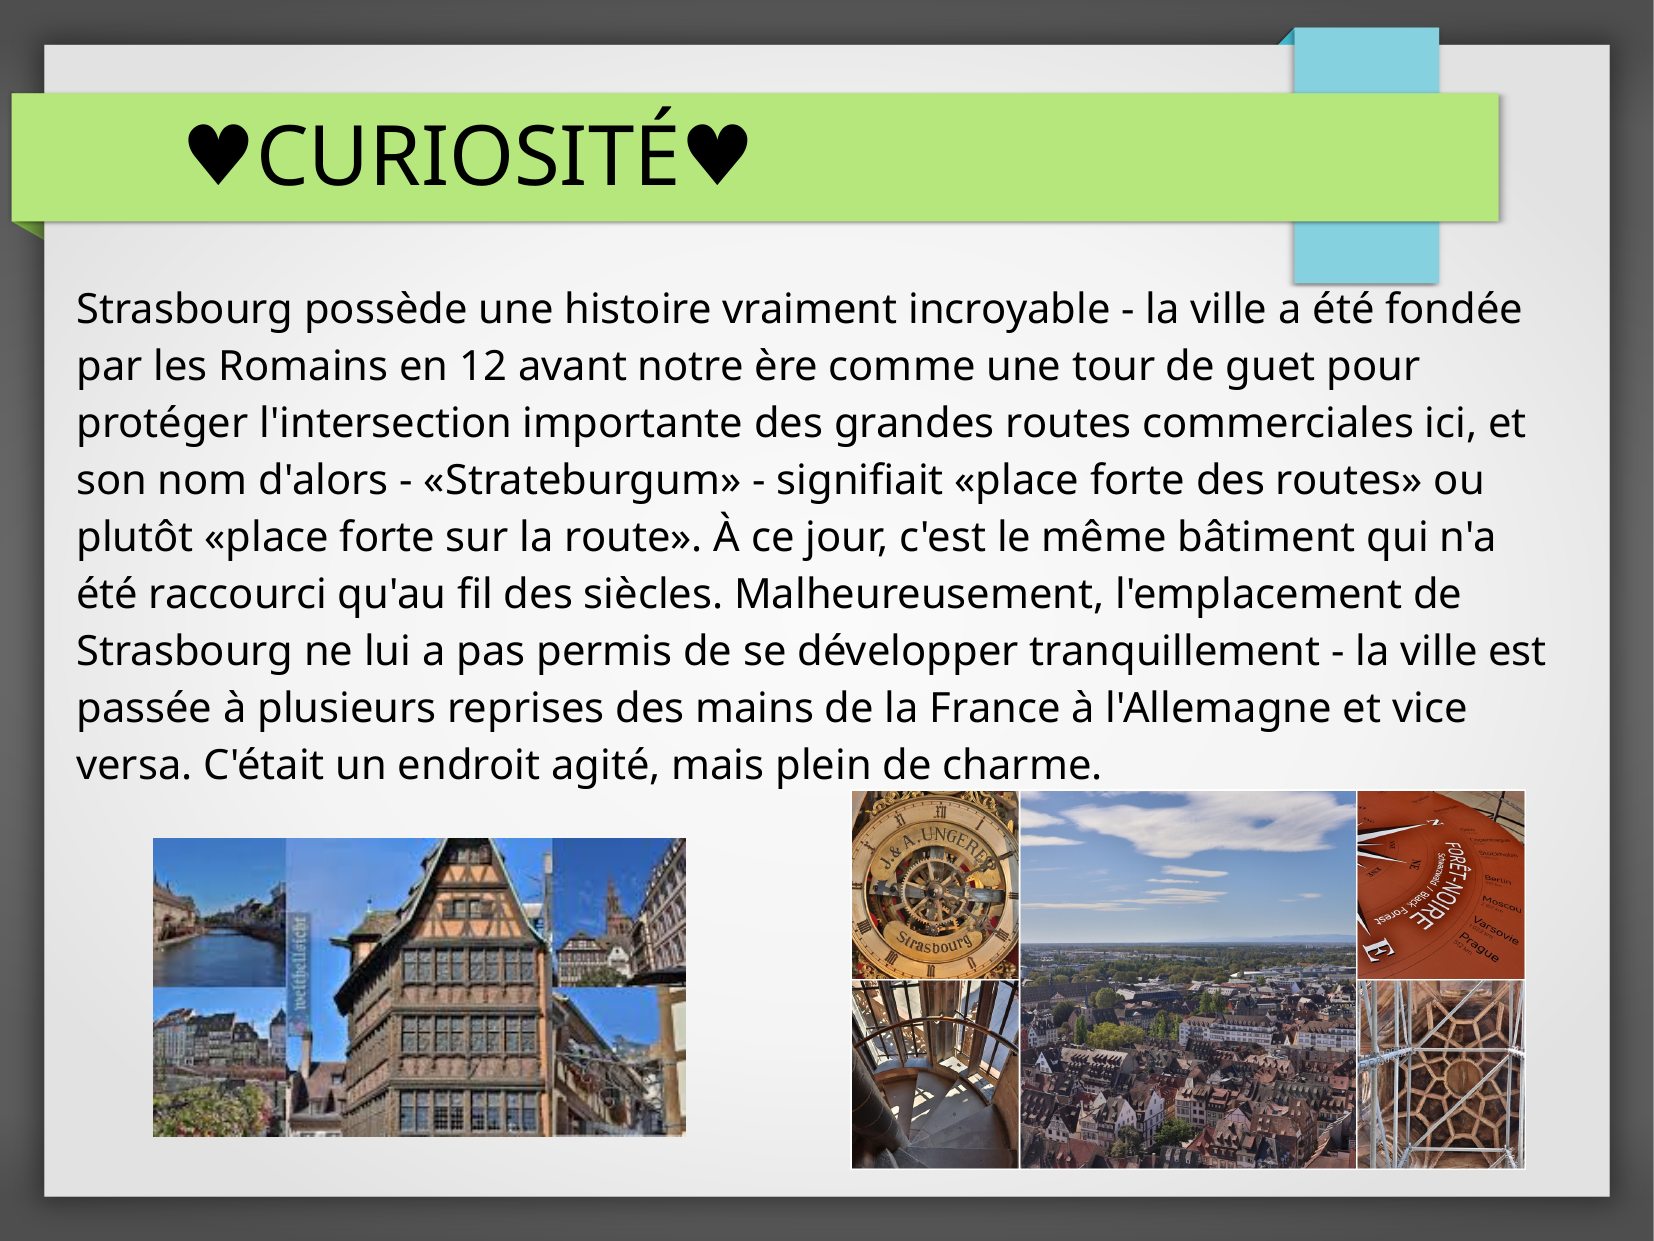

# ♥CURIOSITÉ♥
Strasbourg possède une histoire vraiment incroyable - la ville a été fondée par les Romains en 12 avant notre ère comme une tour de guet pour protéger l'intersection importante des grandes routes commerciales ici, et son nom d'alors - «Strateburgum» - signifiait «place forte des routes» ou plutôt «place forte sur la route». À ce jour, c'est le même bâtiment qui n'a été raccourci qu'au fil des siècles. Malheureusement, l'emplacement de Strasbourg ne lui a pas permis de se développer tranquillement - la ville est passée à plusieurs reprises des mains de la France à l'Allemagne et vice versa. C'était un endroit agité, mais plein de charme.